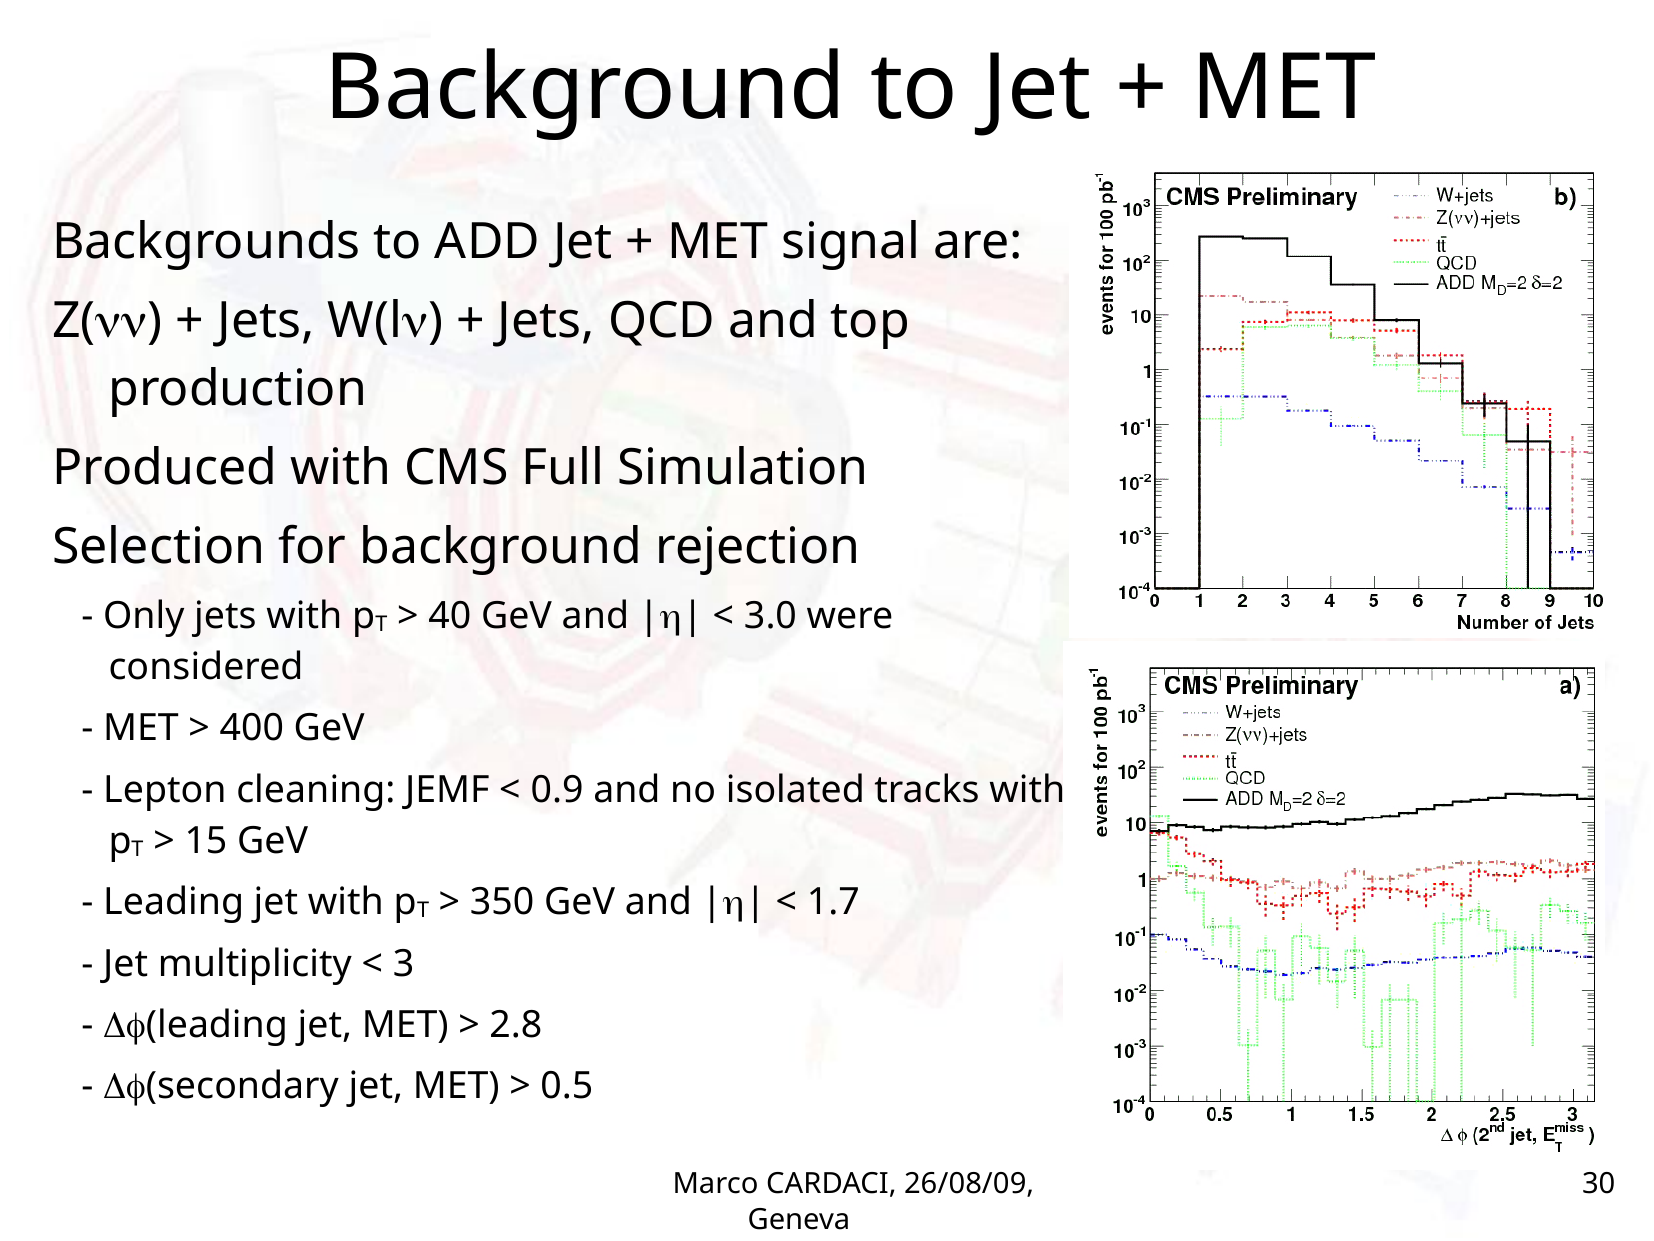

# Background to Jet + MET
Backgrounds to ADD Jet + MET signal are:
Z() + Jets, W(l) + Jets, QCD and top production
Produced with CMS Full Simulation
Selection for background rejection
 - Only jets with pT > 40 GeV and || < 3.0 were considered
 - MET > 400 GeV
 - Lepton cleaning: JEMF < 0.9 and no isolated tracks with pT > 15 GeV
 - Leading jet with pT > 350 GeV and || < 1.7
 - Jet multiplicity < 3
 - (leading jet, MET) > 2.8
 - (secondary jet, MET) > 0.5
Marco CARDACI, 26/08/09, Geneva
30